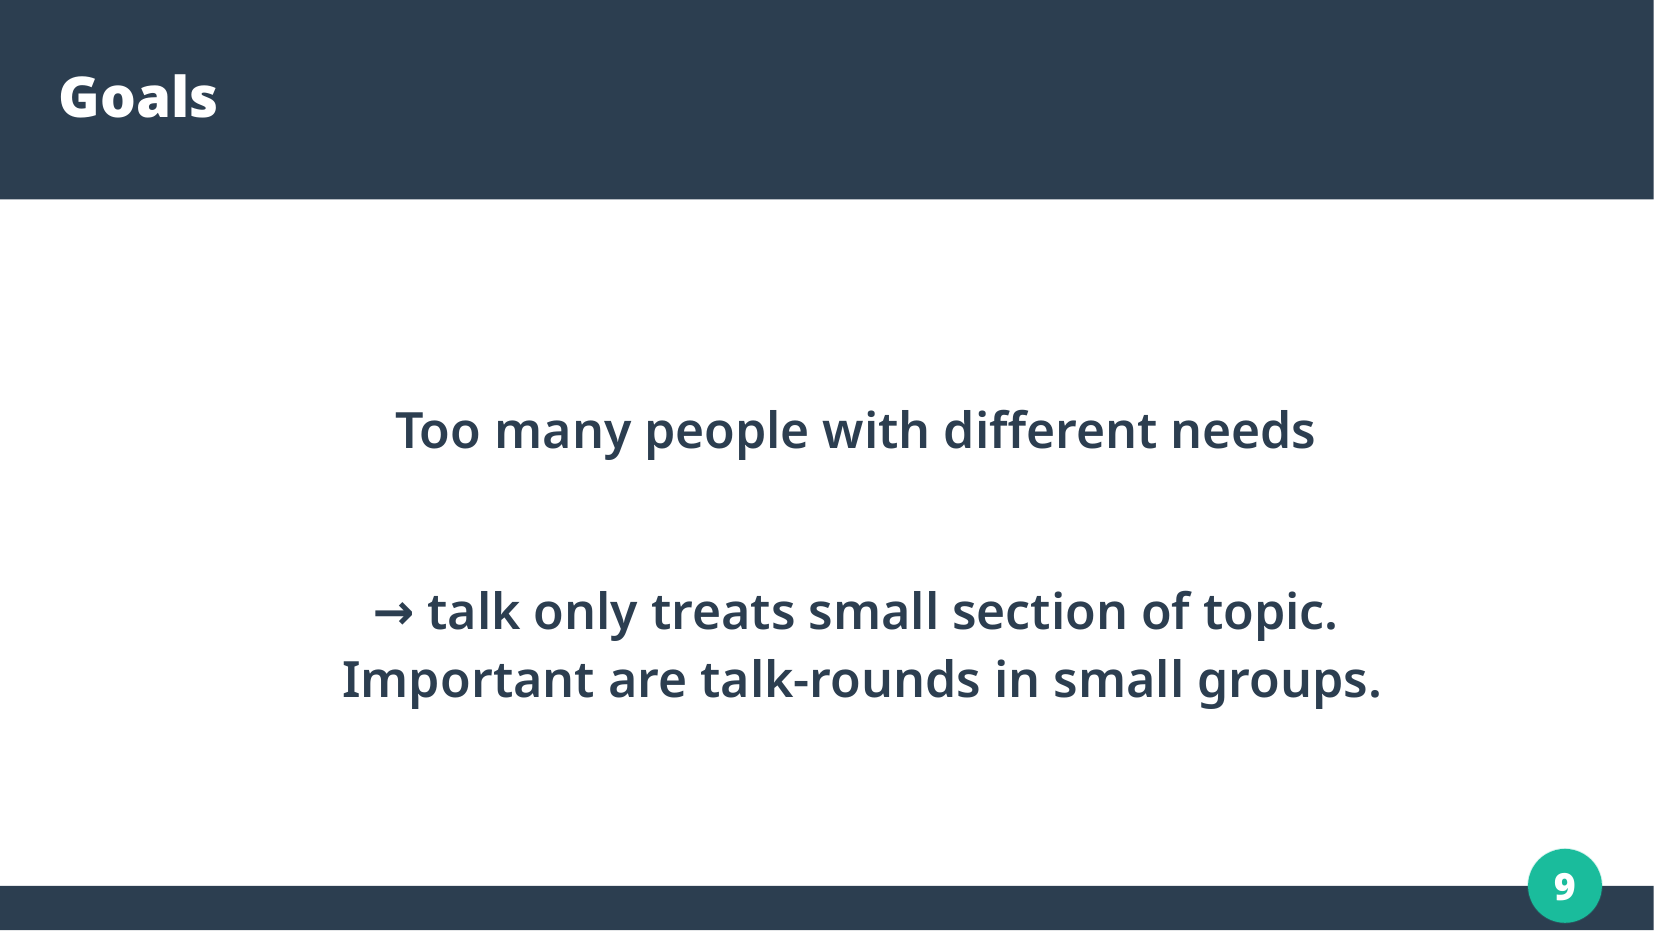

# Goals
Too many people with different needs
→ talk only treats small section of topic.
Important are talk-rounds in small groups.